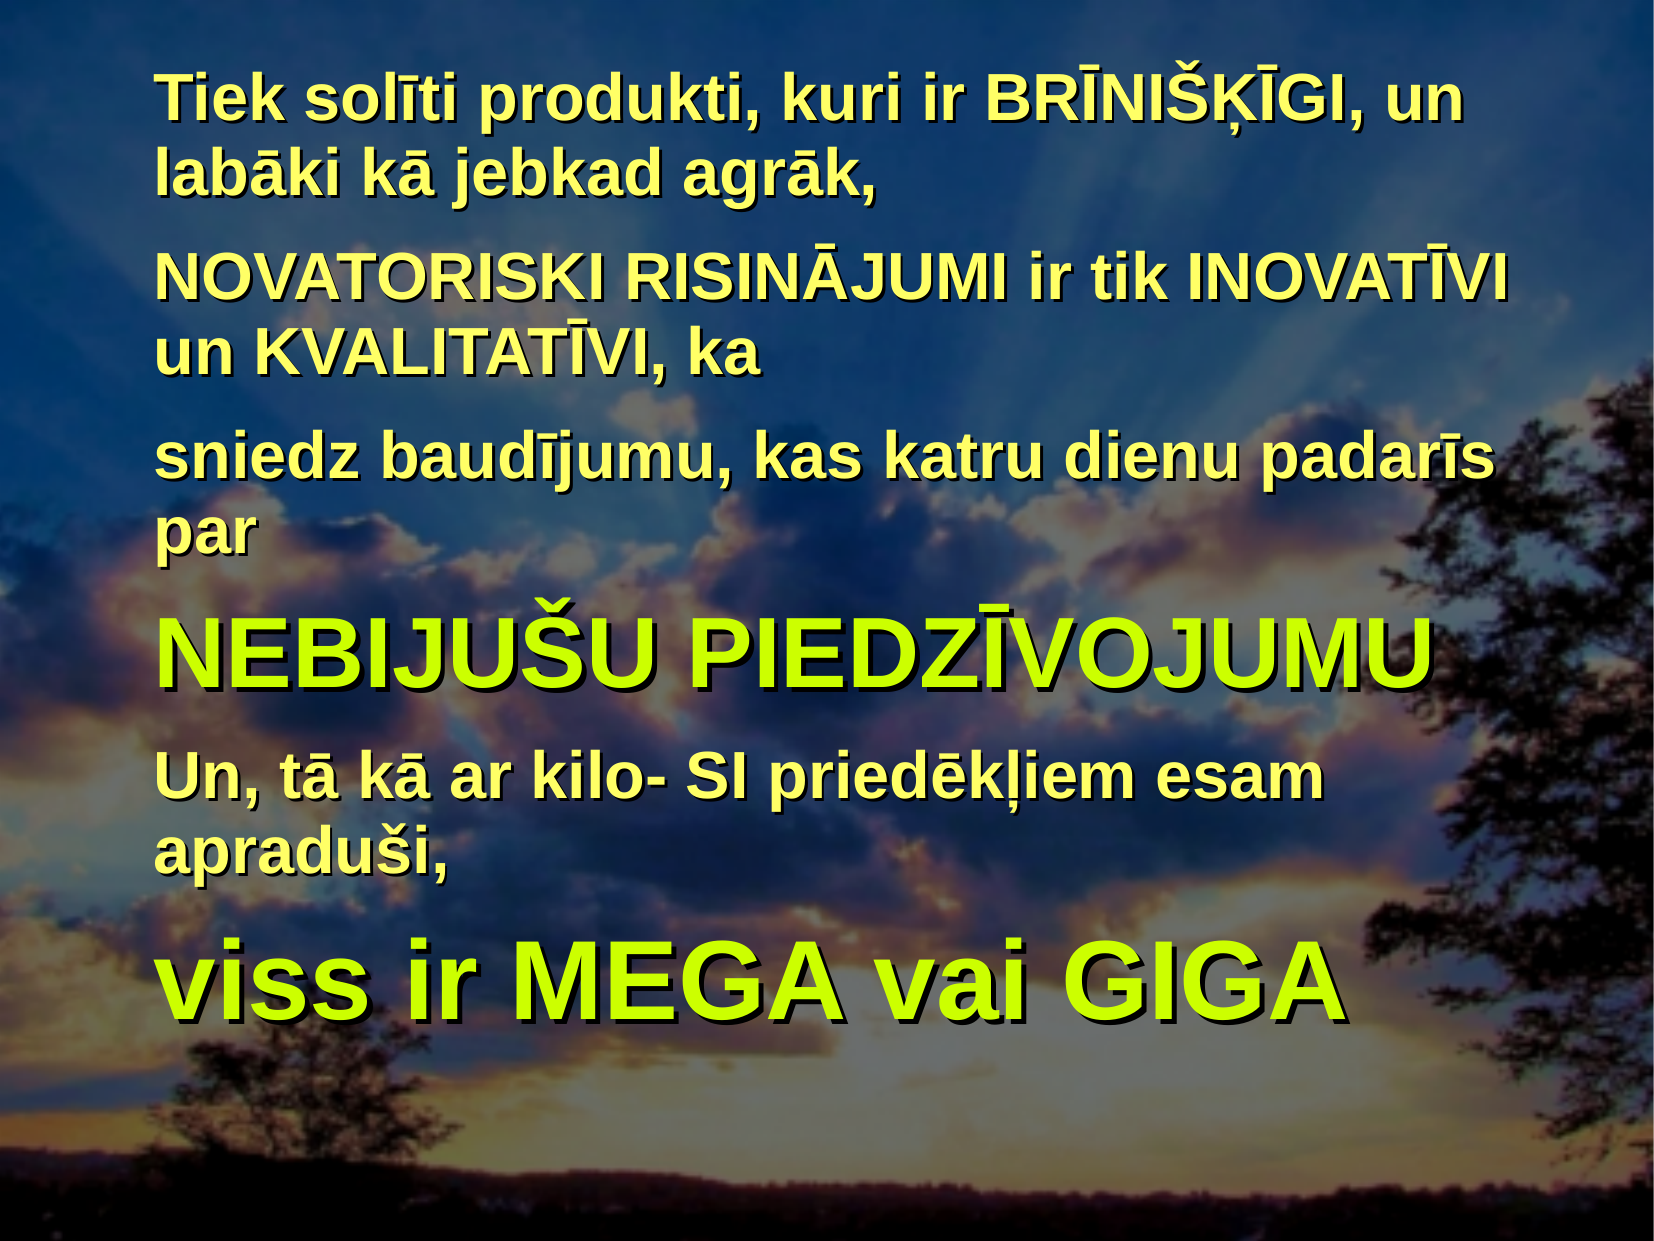

# Tiek solīti produkti, kuri ir BRĪNIŠĶĪGI, un labāki kā jebkad agrāk,
NOVATORISKI RISINĀJUMI ir tik INOVATĪVI un KVALITATĪVI, ka
sniedz baudījumu, kas katru dienu padarīs par
NEBIJUŠU PIEDZĪVOJUMU
Un, tā kā ar kilo- SI priedēkļiem esam apraduši,
viss ir MEGA vai GIGA